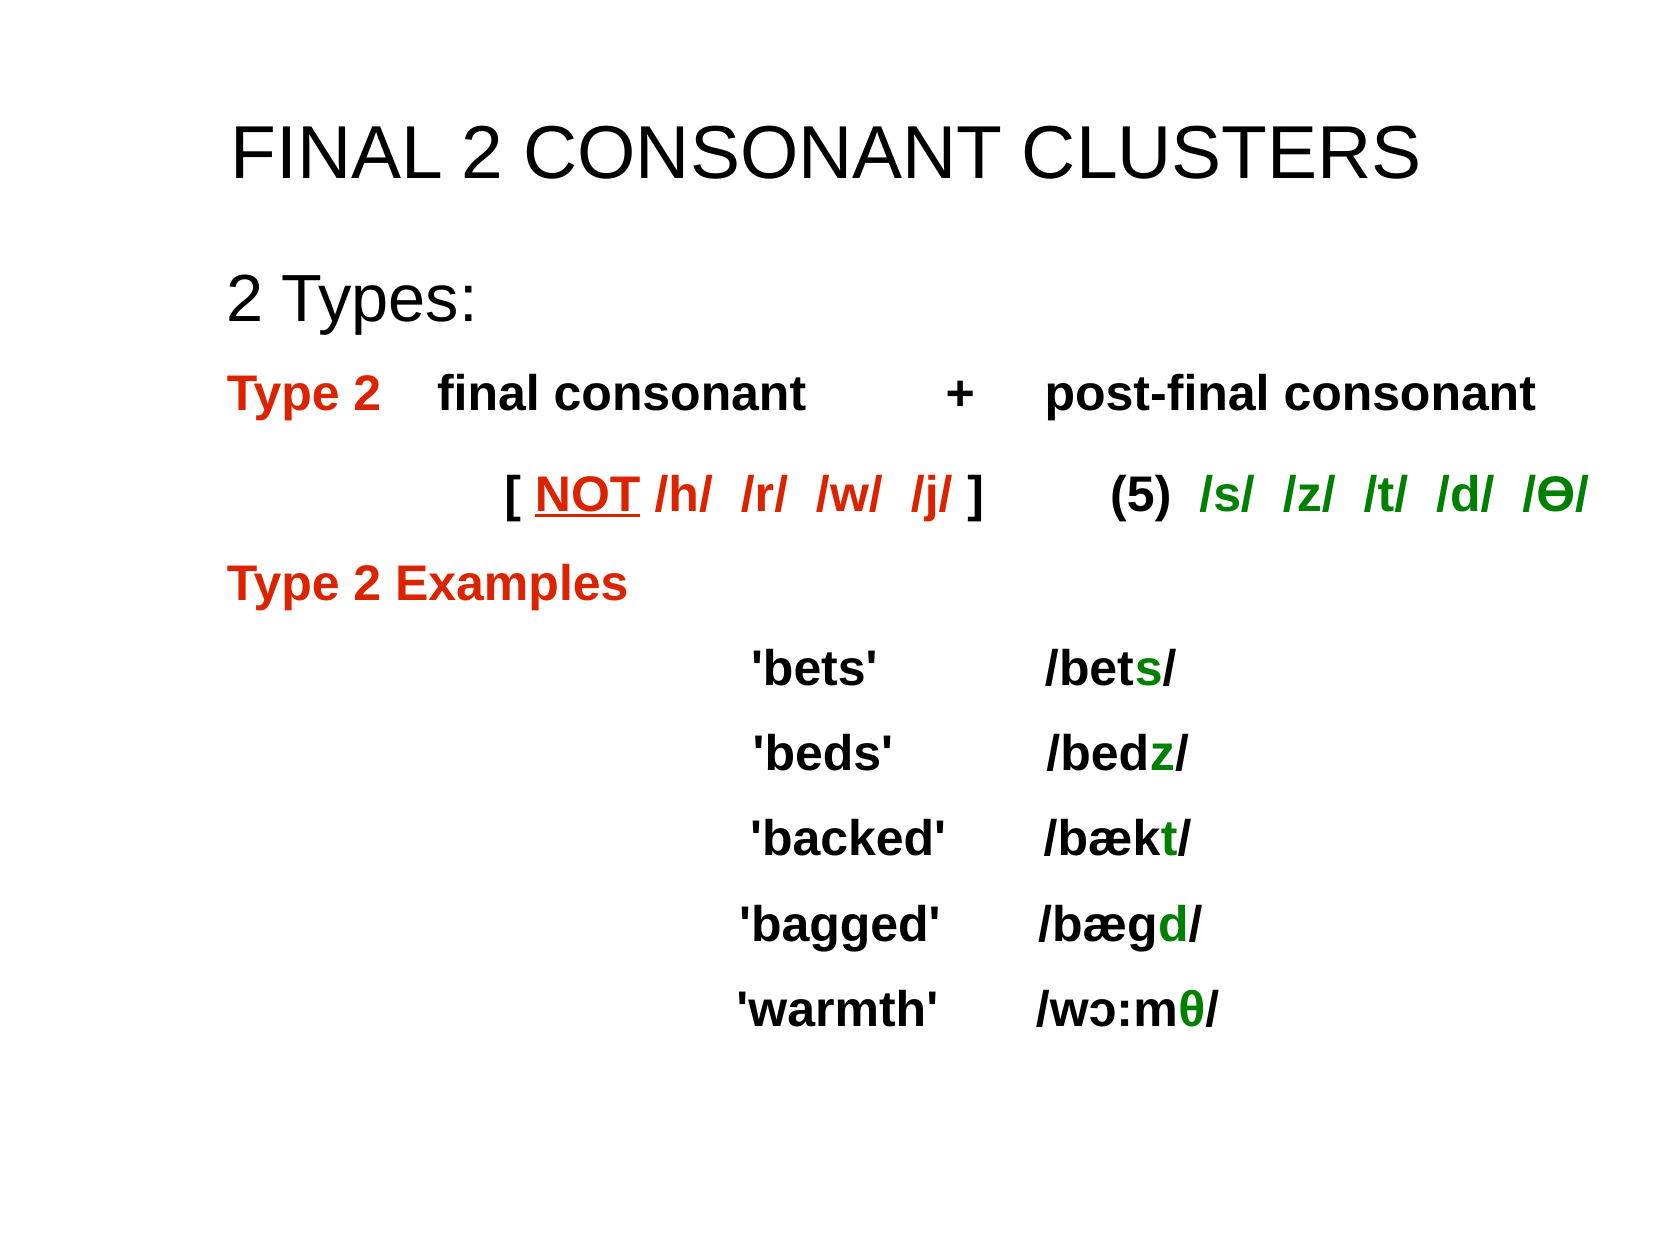

# FINAL 2 CONSONANT CLUSTERS
2 Types:
Type 2 final consonant + post-final consonant
 [ NOT /h/ /r/ /w/ /j/ ] (5) /s/ /z/ /t/ /d/ /Ɵ/
Type 2 Examples
'bets' /bets/
'beds' /bedz/
'backed' /bækt/
'bagged' /bægd/
 'warmth' /wɔ:mθ/
Type 2 examples:
 'bets' /bets/
 'beds' /bedz/
 'backed' /bækt/
 'bagged' /bægd/
 'warmth' /wᴐ:mƟ/